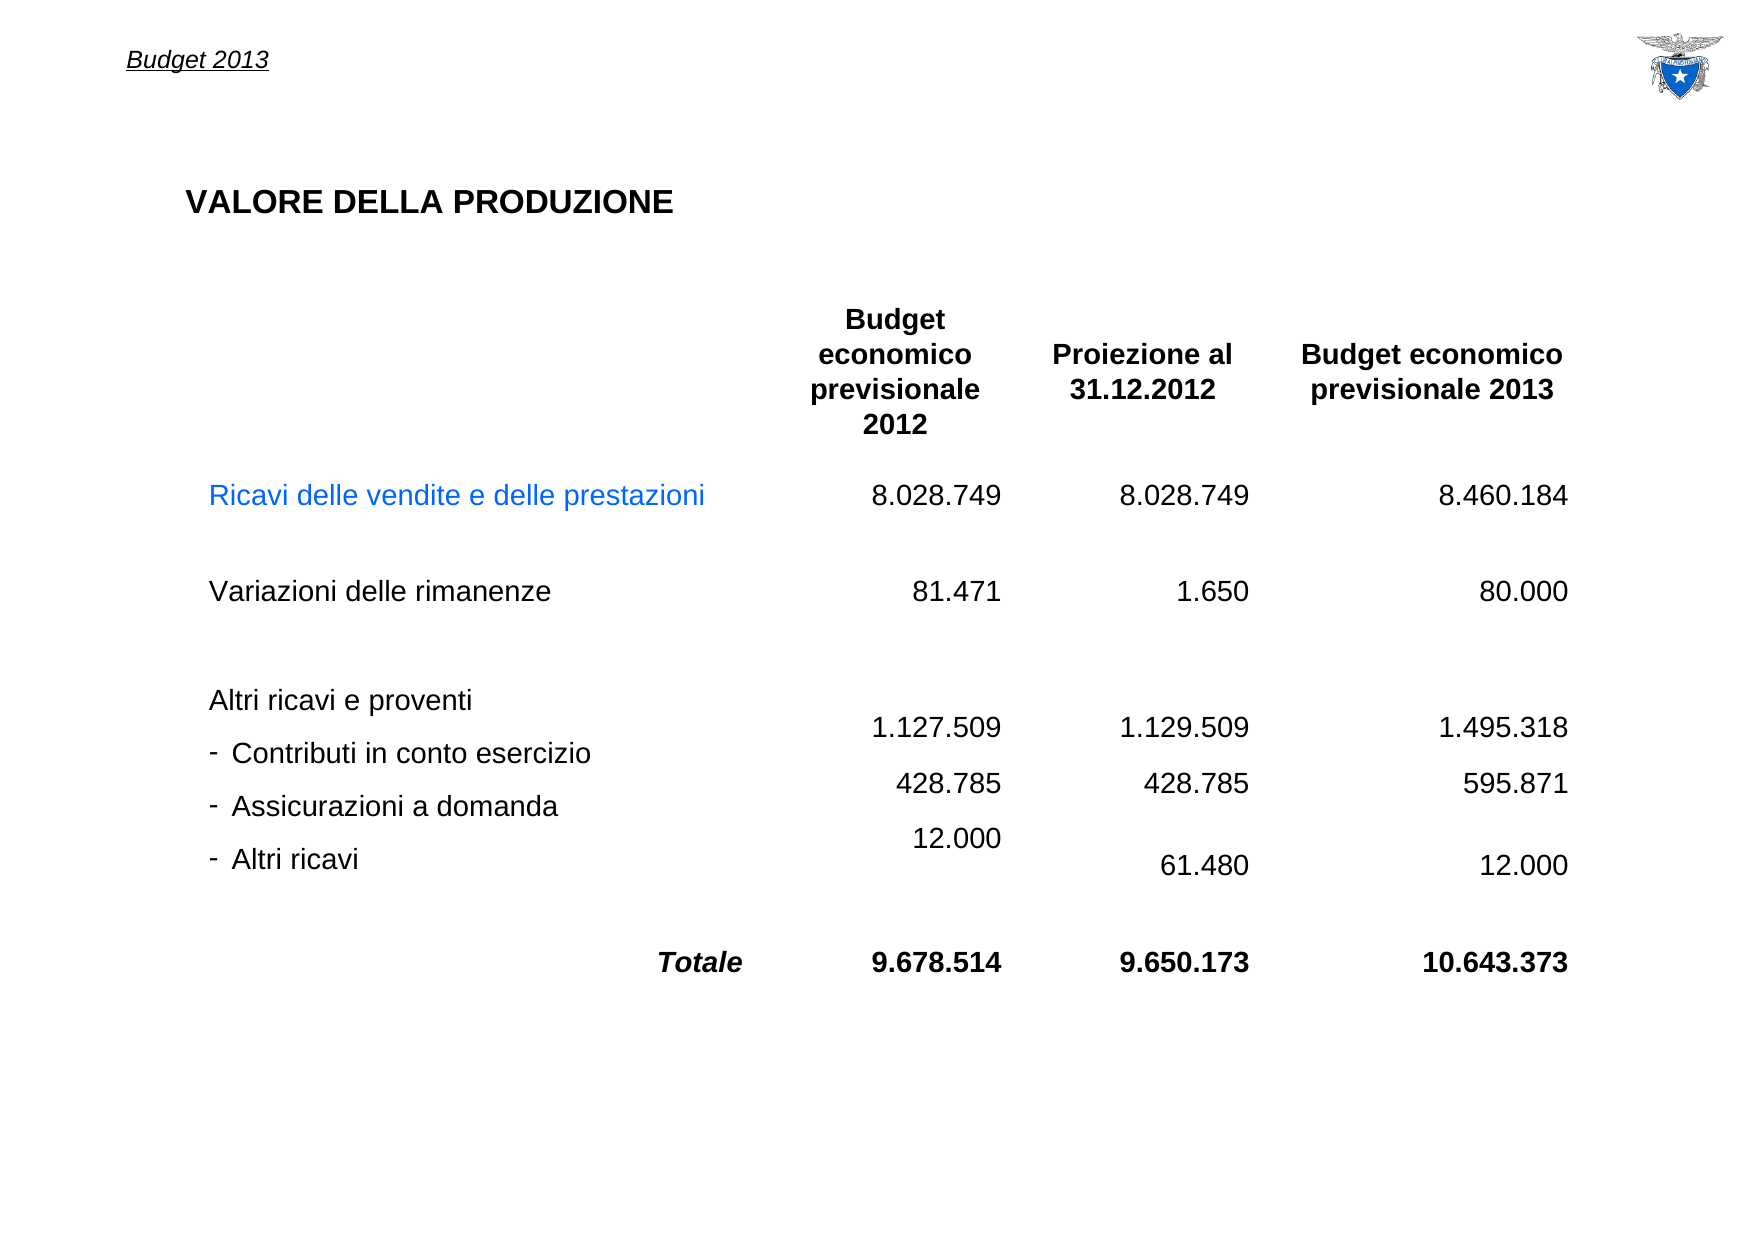

Budget 2013
VALORE DELLA PRODUZIONE
| | Budget economico previsionale 2012 | Proiezione al 31.12.2012 | Budget economico previsionale 2013 |
| --- | --- | --- | --- |
| Ricavi delle vendite e delle prestazioni | 8.028.749 | 8.028.749 | 8.460.184 |
| Variazioni delle rimanenze | 81.471 | 1.650 | 80.000 |
| Altri ricavi e proventi Contributi in conto esercizio Assicurazioni a domanda Altri ricavi | | | |
| | 1.127.509 | 1.129.509 | 1.495.318 |
| | 428.785 | 428.785 | 595.871 |
| | 12.000 | 61.480 | 12.000 |
| Totale | 9.678.514 | 9.650.173 | 10.643.373 |